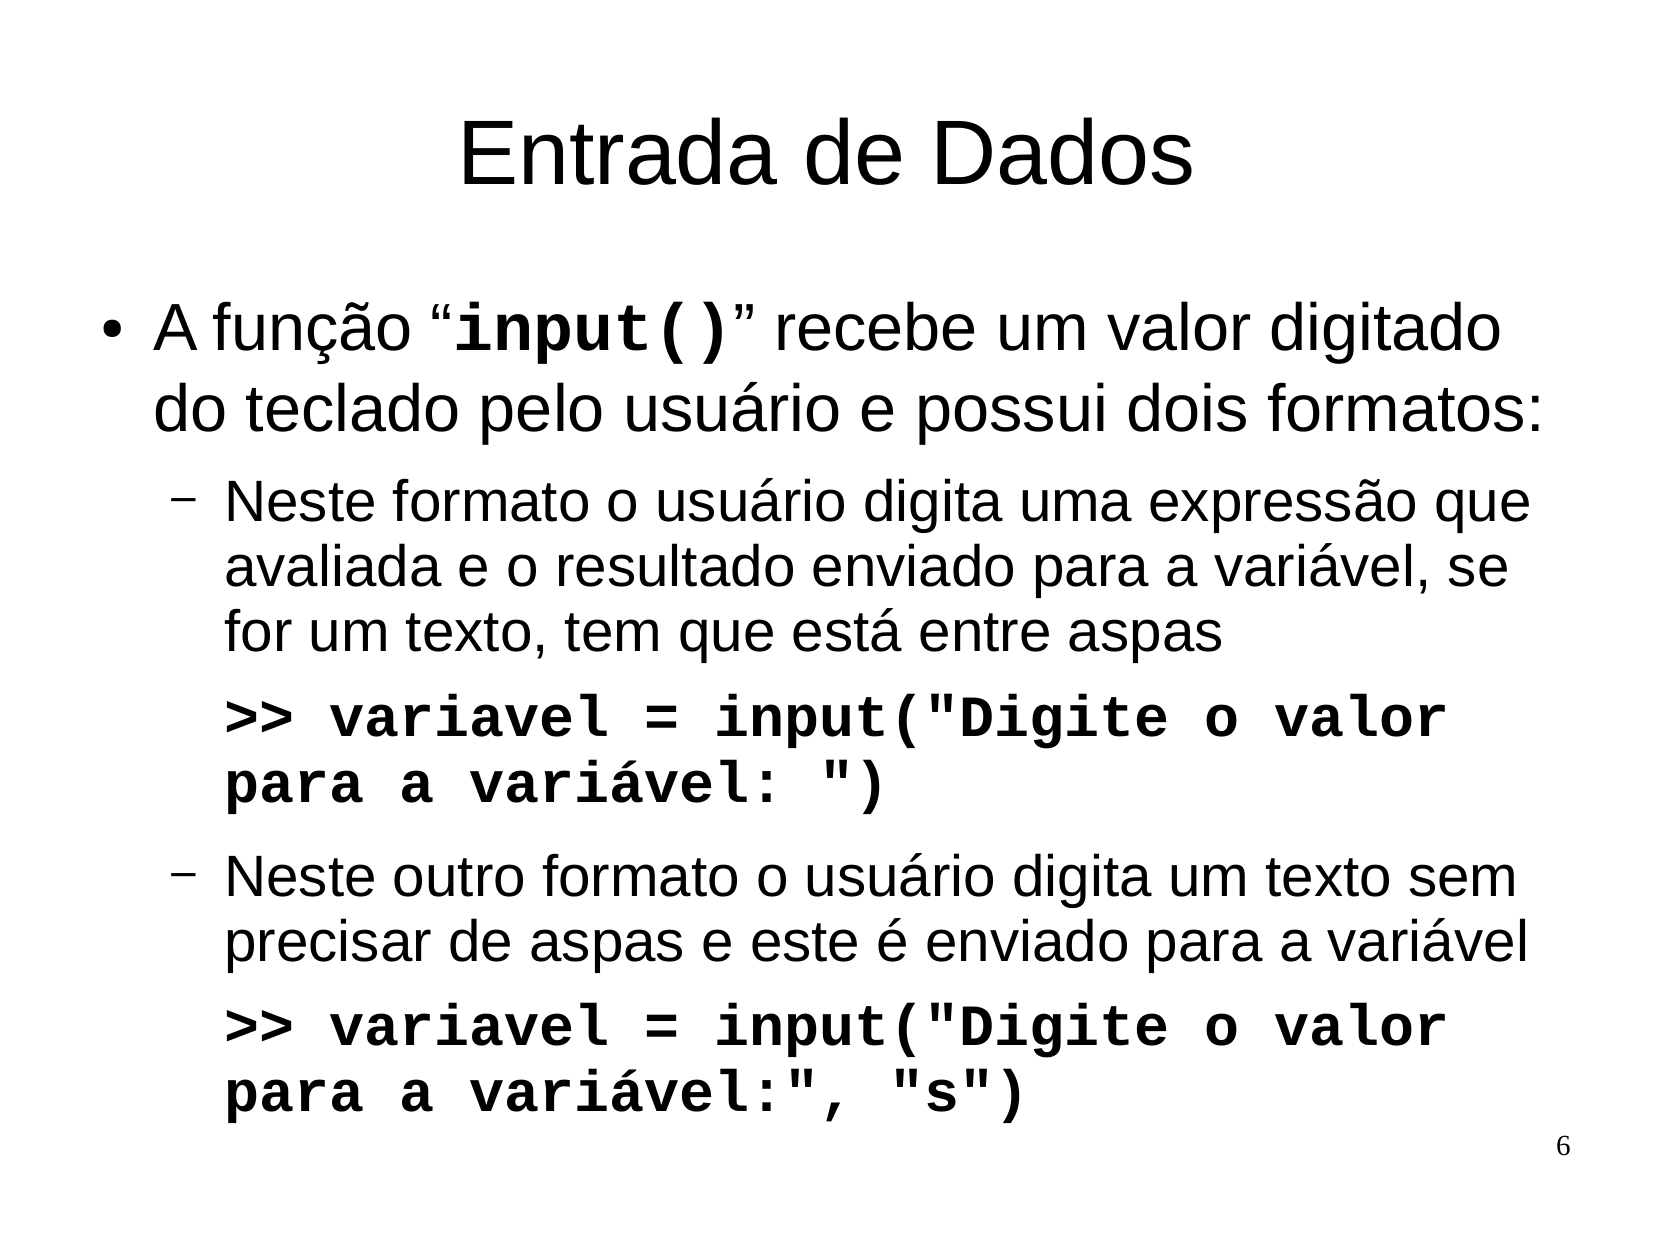

# Entrada de Dados
A função “input()” recebe um valor digitado do teclado pelo usuário e possui dois formatos:
Neste formato o usuário digita uma expressão que avaliada e o resultado enviado para a variável, se for um texto, tem que está entre aspas
>> variavel = input("Digite o valor para a variável: ")
Neste outro formato o usuário digita um texto sem precisar de aspas e este é enviado para a variável
>> variavel = input("Digite o valor para a variável:", "s")
6